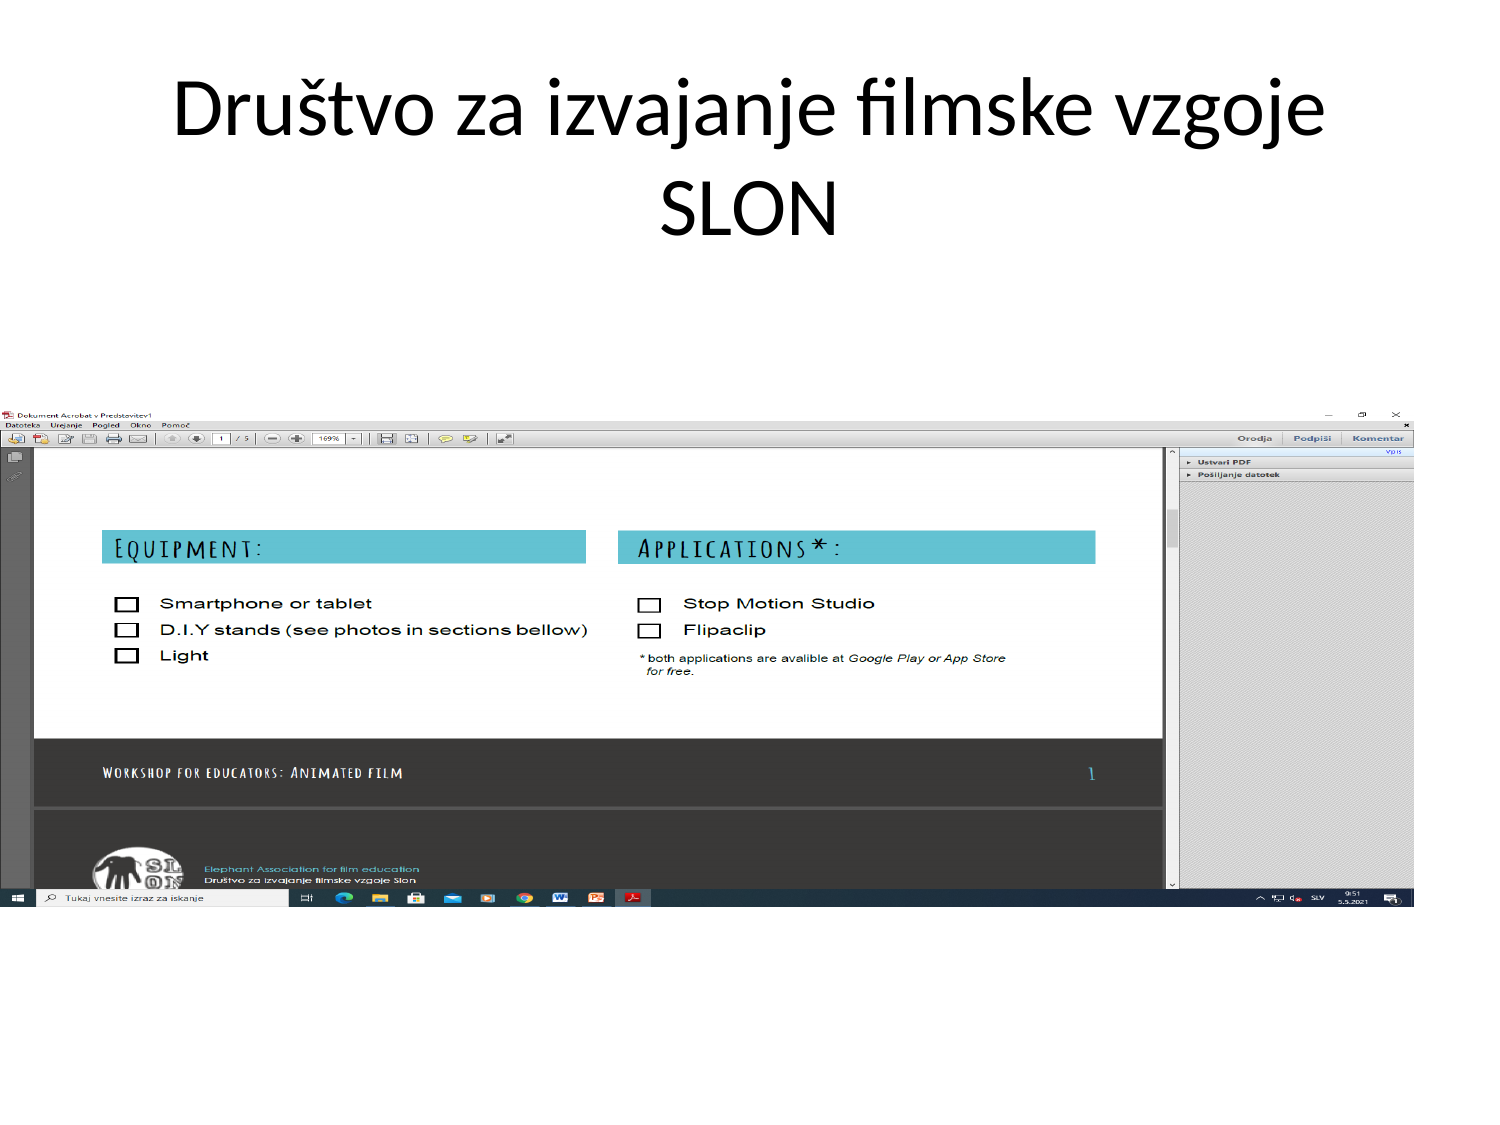

# Društvo za izvajanje filmske vzgoje SLON